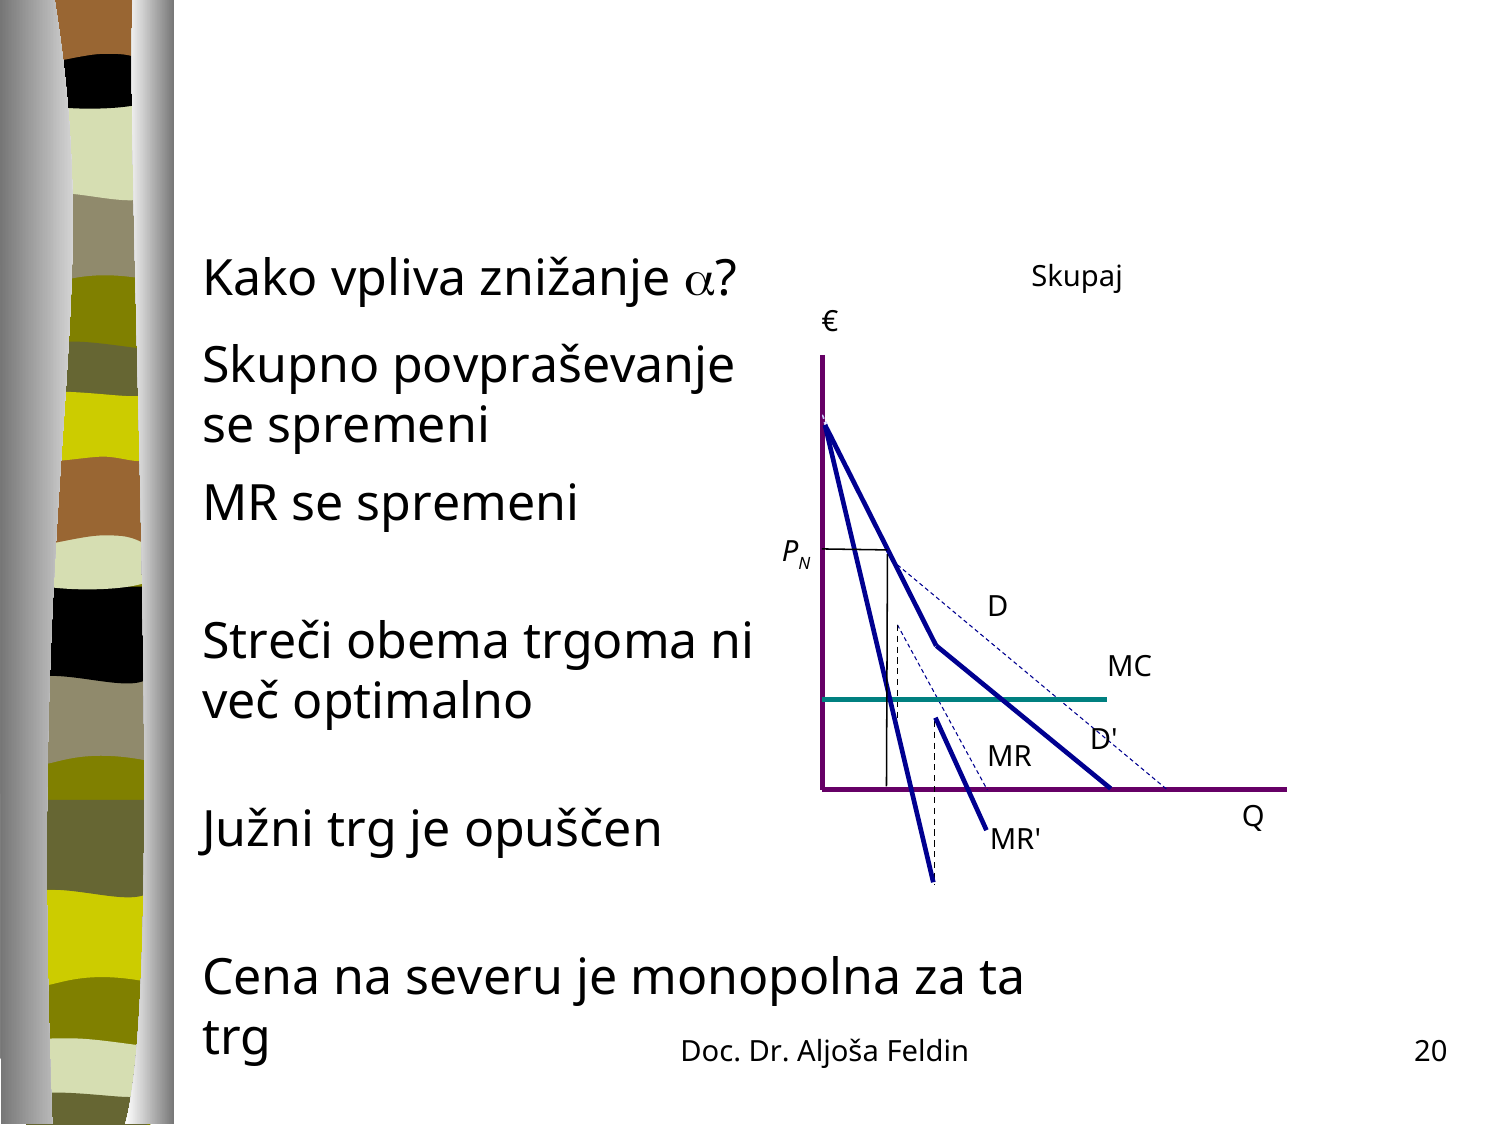

Kako vpliva znižanje ?
Skupaj
€
D
MC
MR
Q
Skupno povpraševanje se spremeni
MR se spremeni
PN
Streči obema trgoma ni več optimalno
D'
Južni trg je opuščen
MR'
Cena na severu je monopolna za ta trg
Doc. Dr. Aljoša Feldin